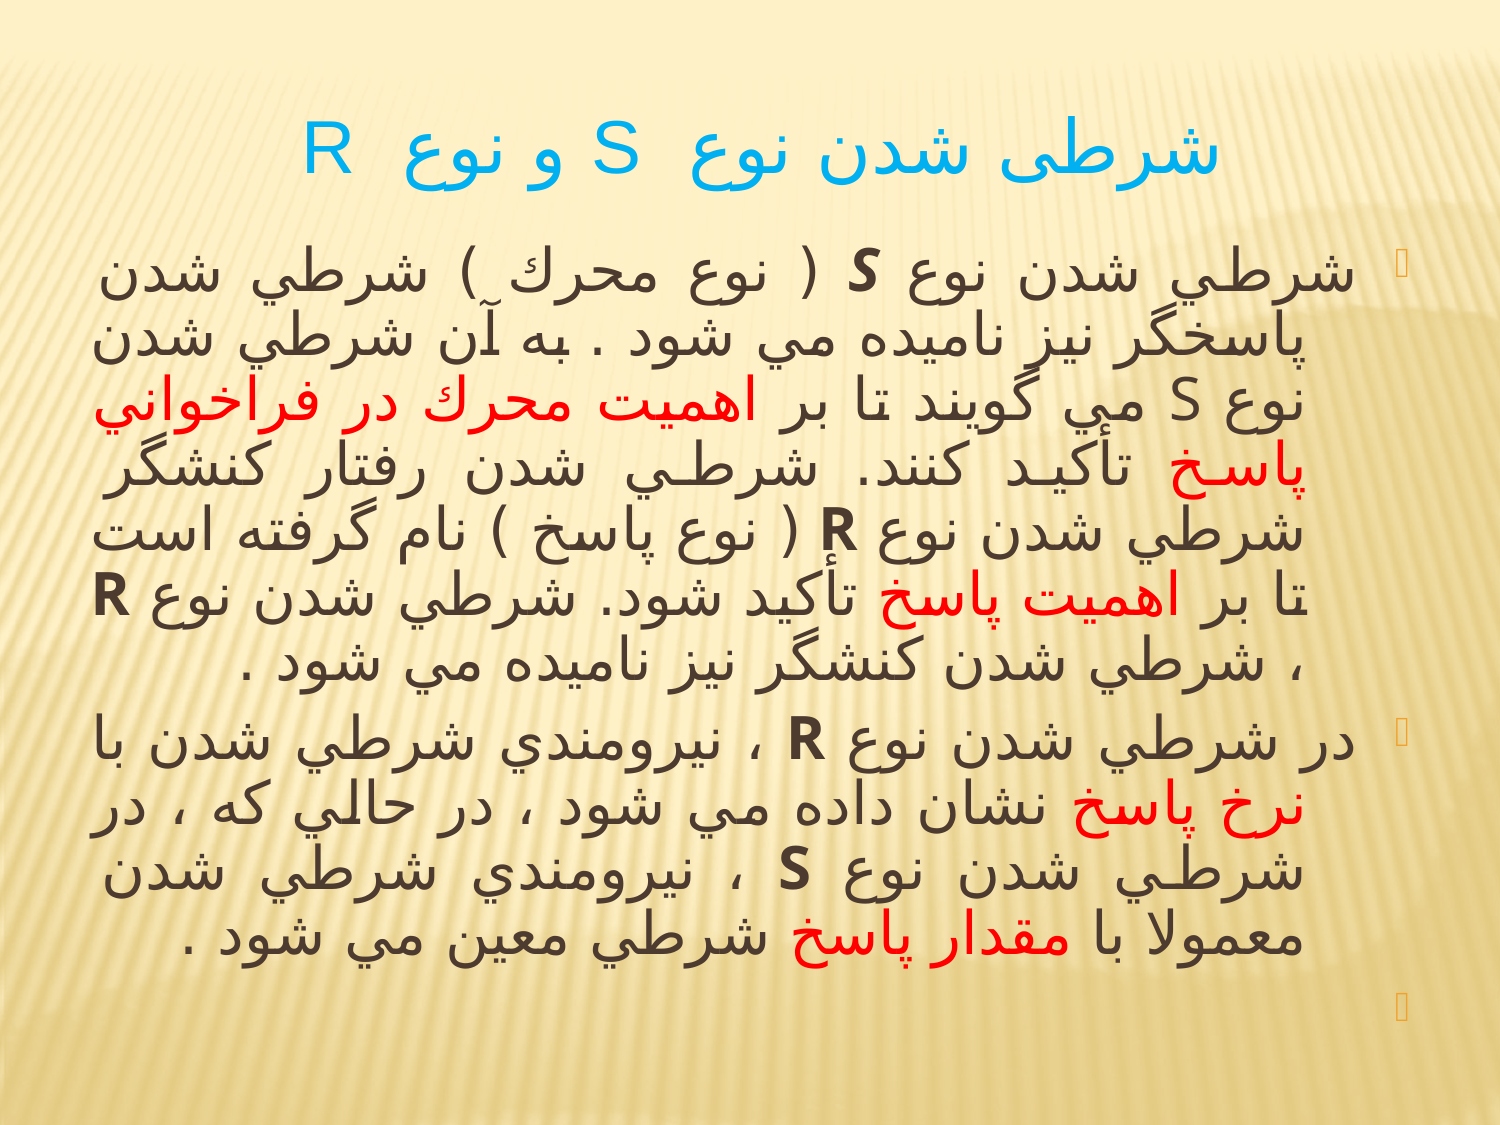

# شرطی شدن نوع S و نوع R
شرطي شدن نوع S ( نوع محرك ) شرطي شدن پاسخگر نيز ناميده مي شود . به آن شرطي شدن نوع S مي گويند تا بر اهميت محرك در فراخواني پاسخ تأكيد كنند. شرطي شدن رفتار كنشگر شرطي شدن نوع R ( نوع پاسخ ) نام گرفته است تا بر اهميت پاسخ تأكيد شود. شرطي شدن نوع R ، شرطي شدن كنشگر نيز ناميده مي شود .
در شرطي شدن نوع R ، نيرومندي شرطي شدن با نرخ پاسخ نشان داده مي شود ، در حالي كه ، در شرطي شدن نوع S ، نيرومندي شرطي شدن معمولا با مقدار پاسخ شرطي معين مي شود .